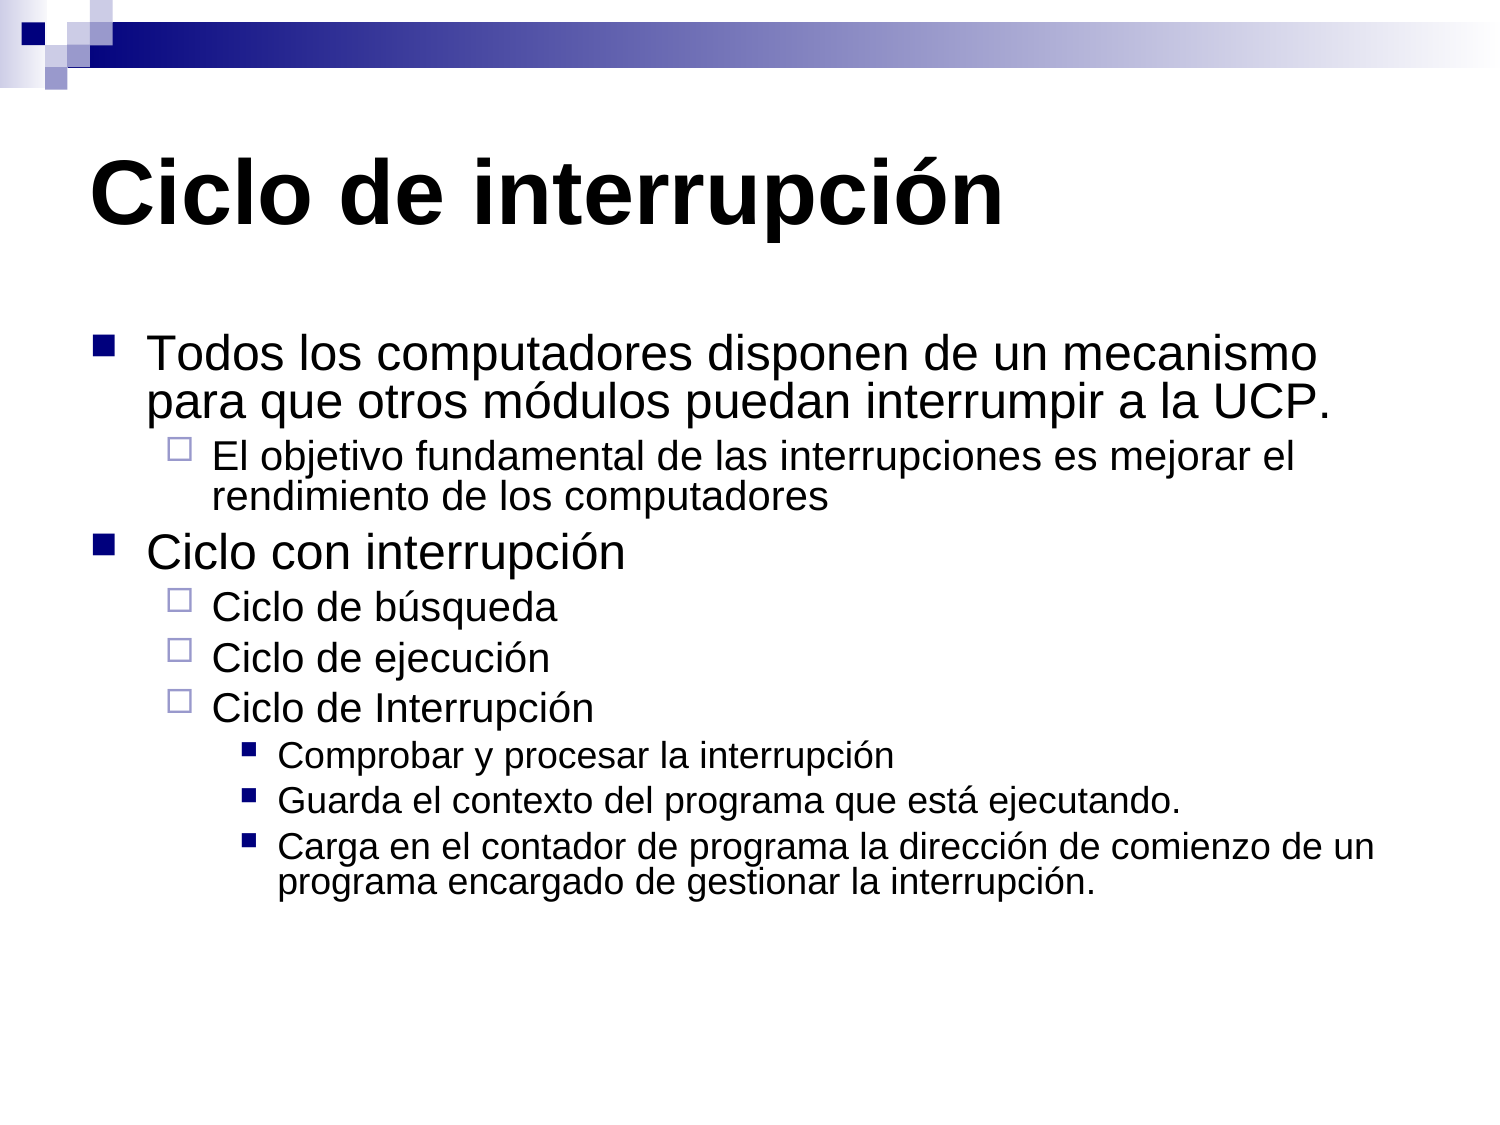

# Ciclo de interrupción
Todos los computadores disponen de un mecanismo para que otros módulos puedan interrumpir a la UCP.
El objetivo fundamental de las interrupciones es mejorar el rendimiento de los computadores
Ciclo con interrupción
Ciclo de búsqueda
Ciclo de ejecución
Ciclo de Interrupción
Comprobar y procesar la interrupción
Guarda el contexto del programa que está ejecutando.
Carga en el contador de programa la dirección de comienzo de un programa encargado de gestionar la interrupción.